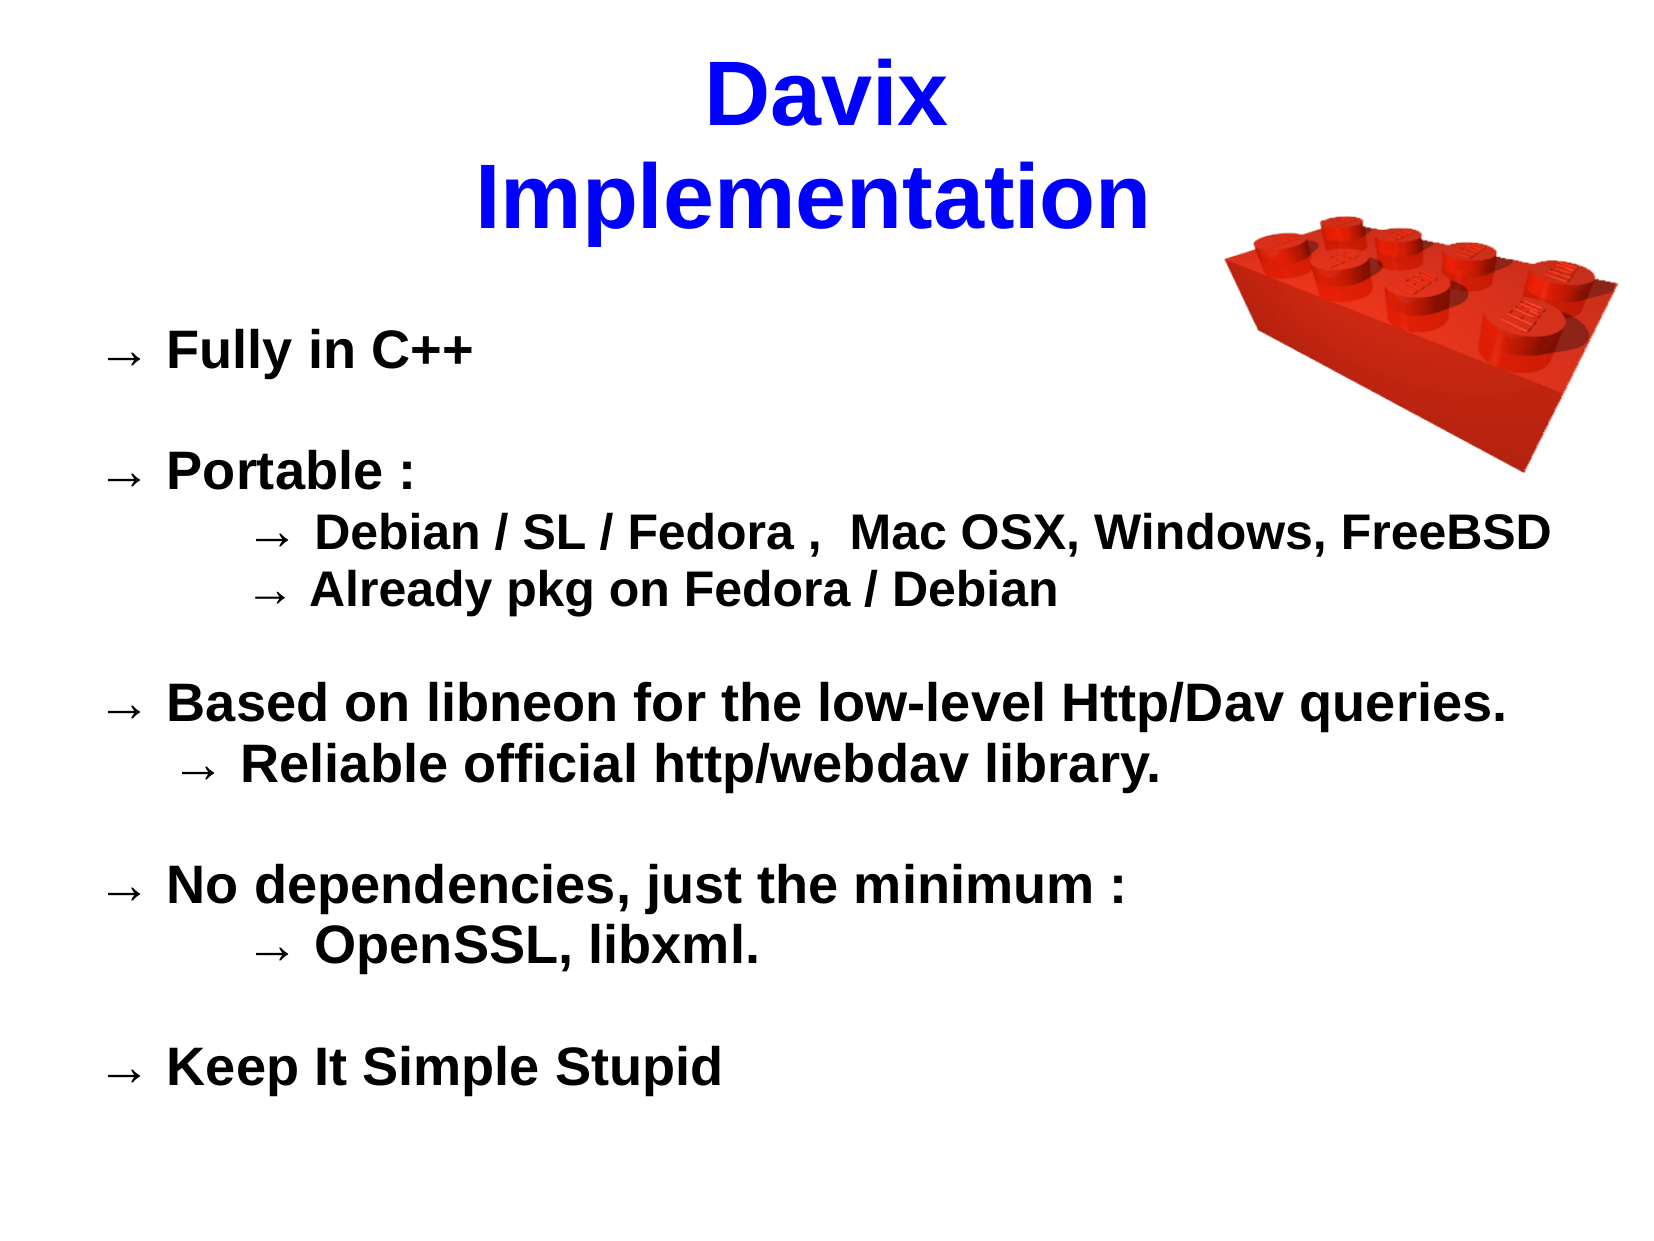

Davix Implementation
→ Fully in C++
→ Portable :
		→ Debian / SL / Fedora , Mac OSX, Windows, FreeBSD
		→ Already pkg on Fedora / Debian
→ Based on libneon for the low-level Http/Dav queries.
	→ Reliable official http/webdav library.
→ No dependencies, just the minimum :
		→ OpenSSL, libxml.
→ Keep It Simple Stupid